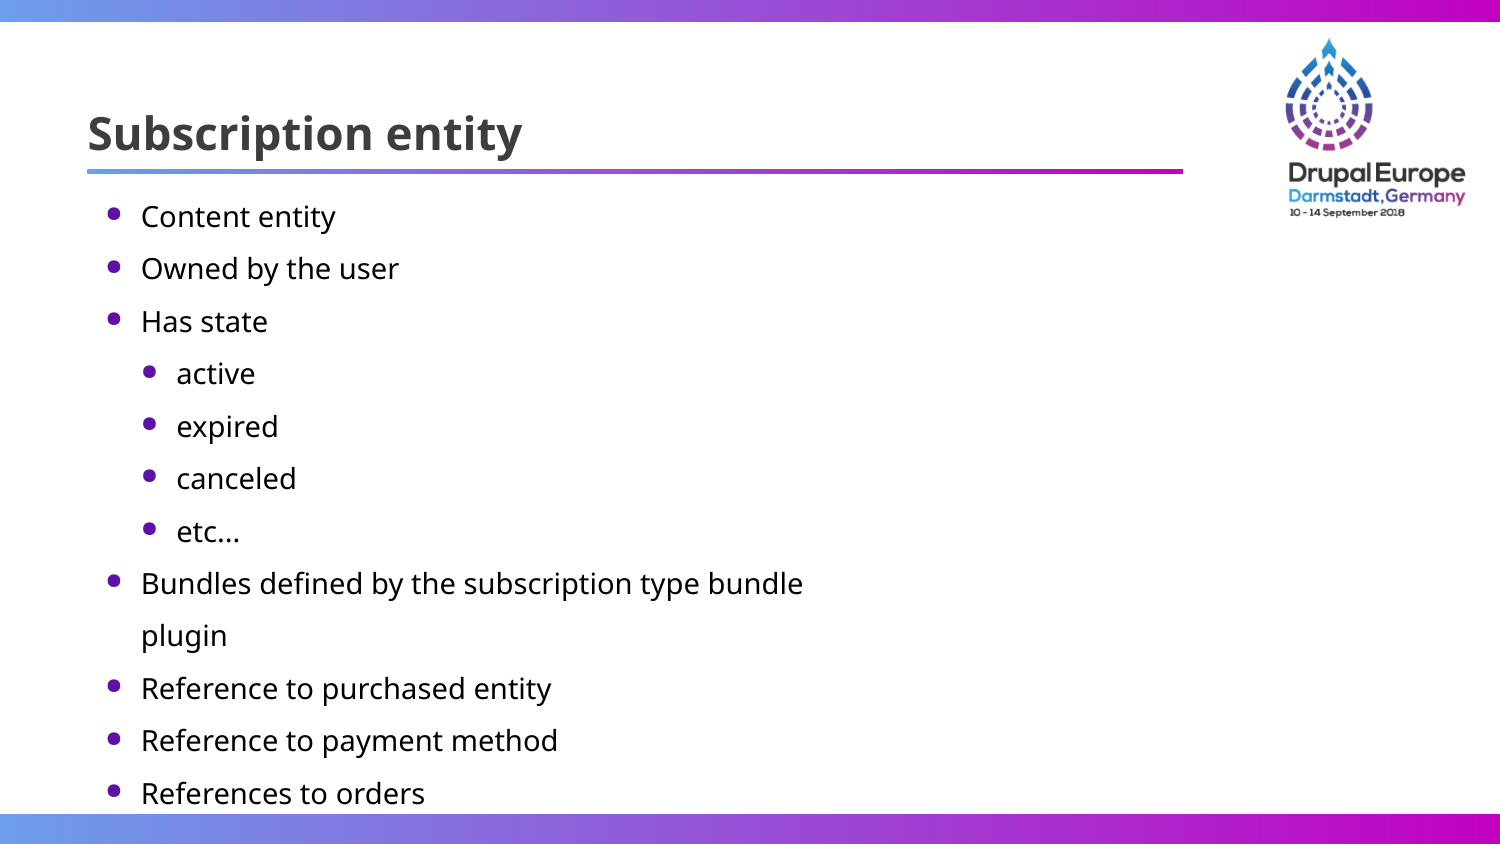

Subscription entity
Content entity
Owned by the user
Has state
active
expired
canceled
etc...
Bundles defined by the subscription type bundle plugin
Reference to purchased entity
Reference to payment method
References to orders